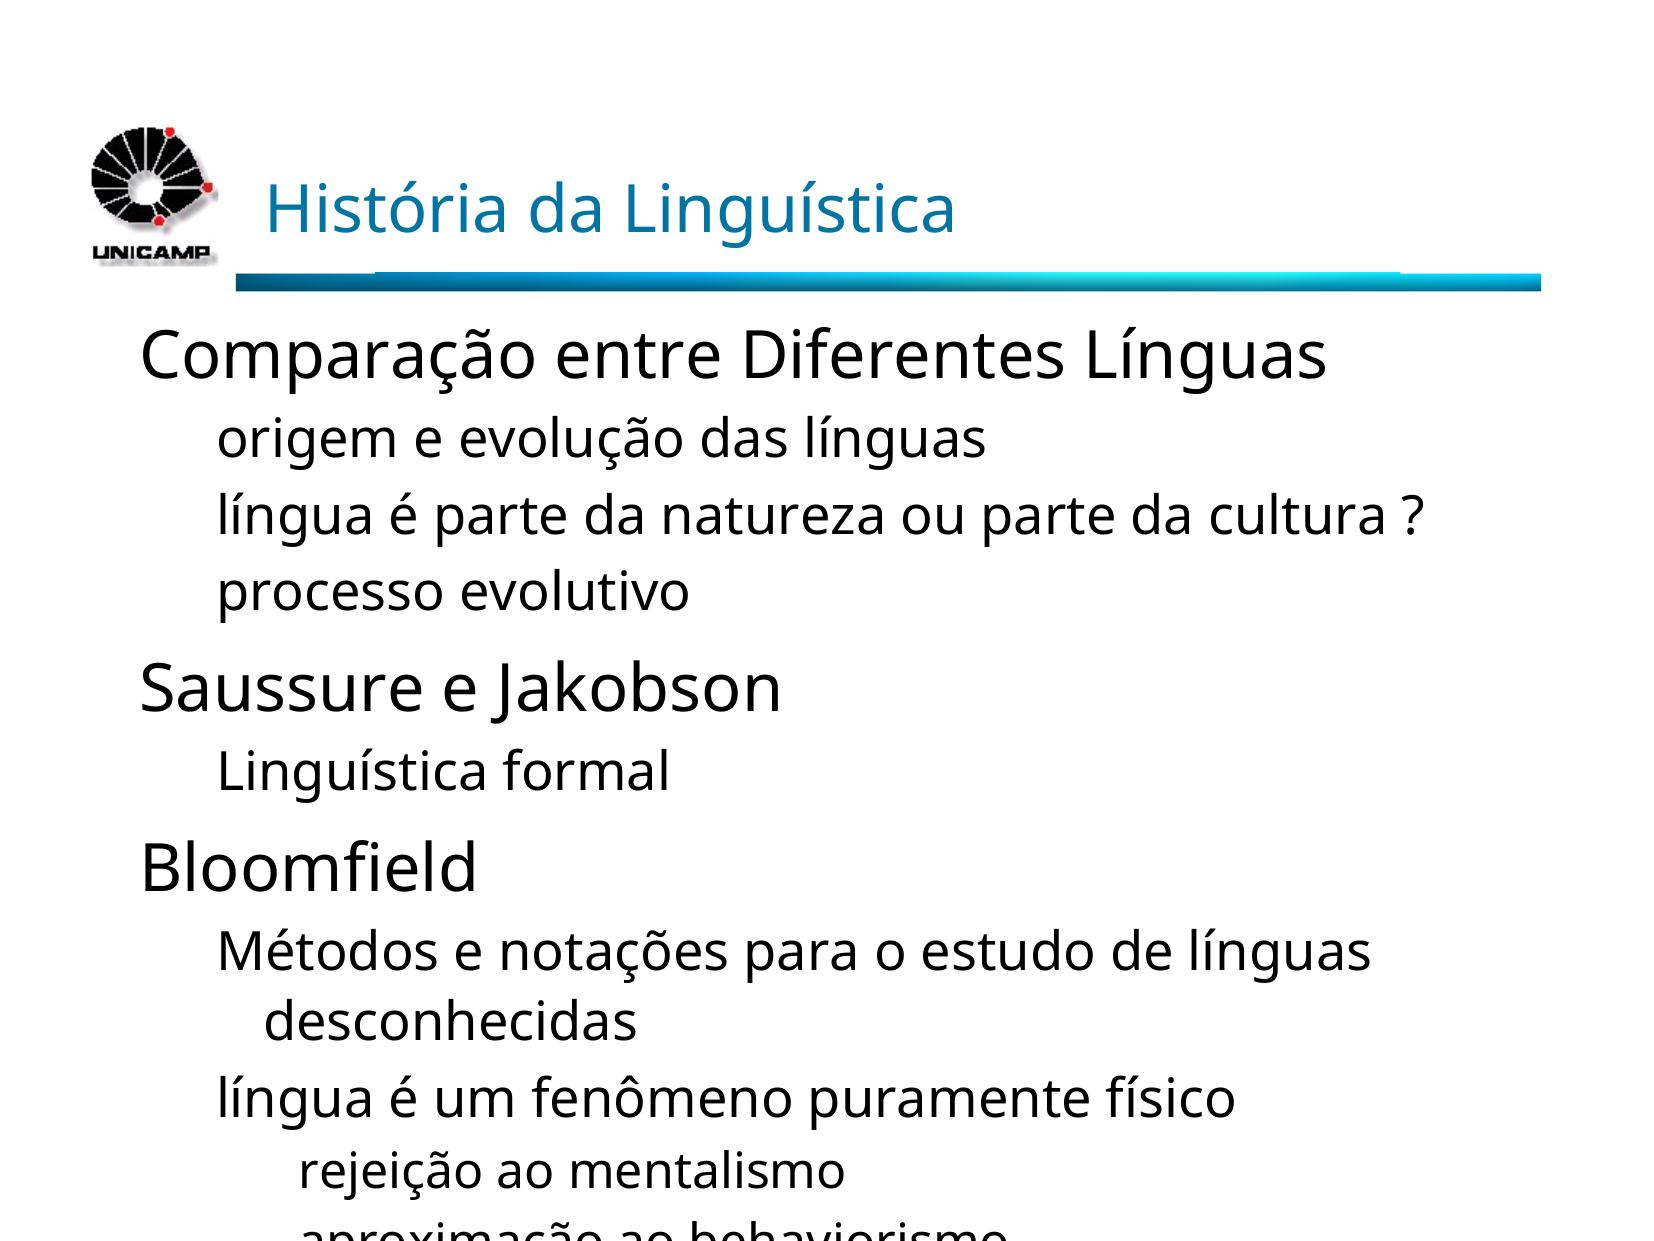

# História da Linguística
Comparação entre Diferentes Línguas
origem e evolução das línguas
língua é parte da natureza ou parte da cultura ?
processo evolutivo
Saussure e Jakobson
Linguística formal
Bloomfield
Métodos e notações para o estudo de línguas desconhecidas
língua é um fenômeno puramente físico
rejeição ao mentalismo
aproximação ao behaviorismo